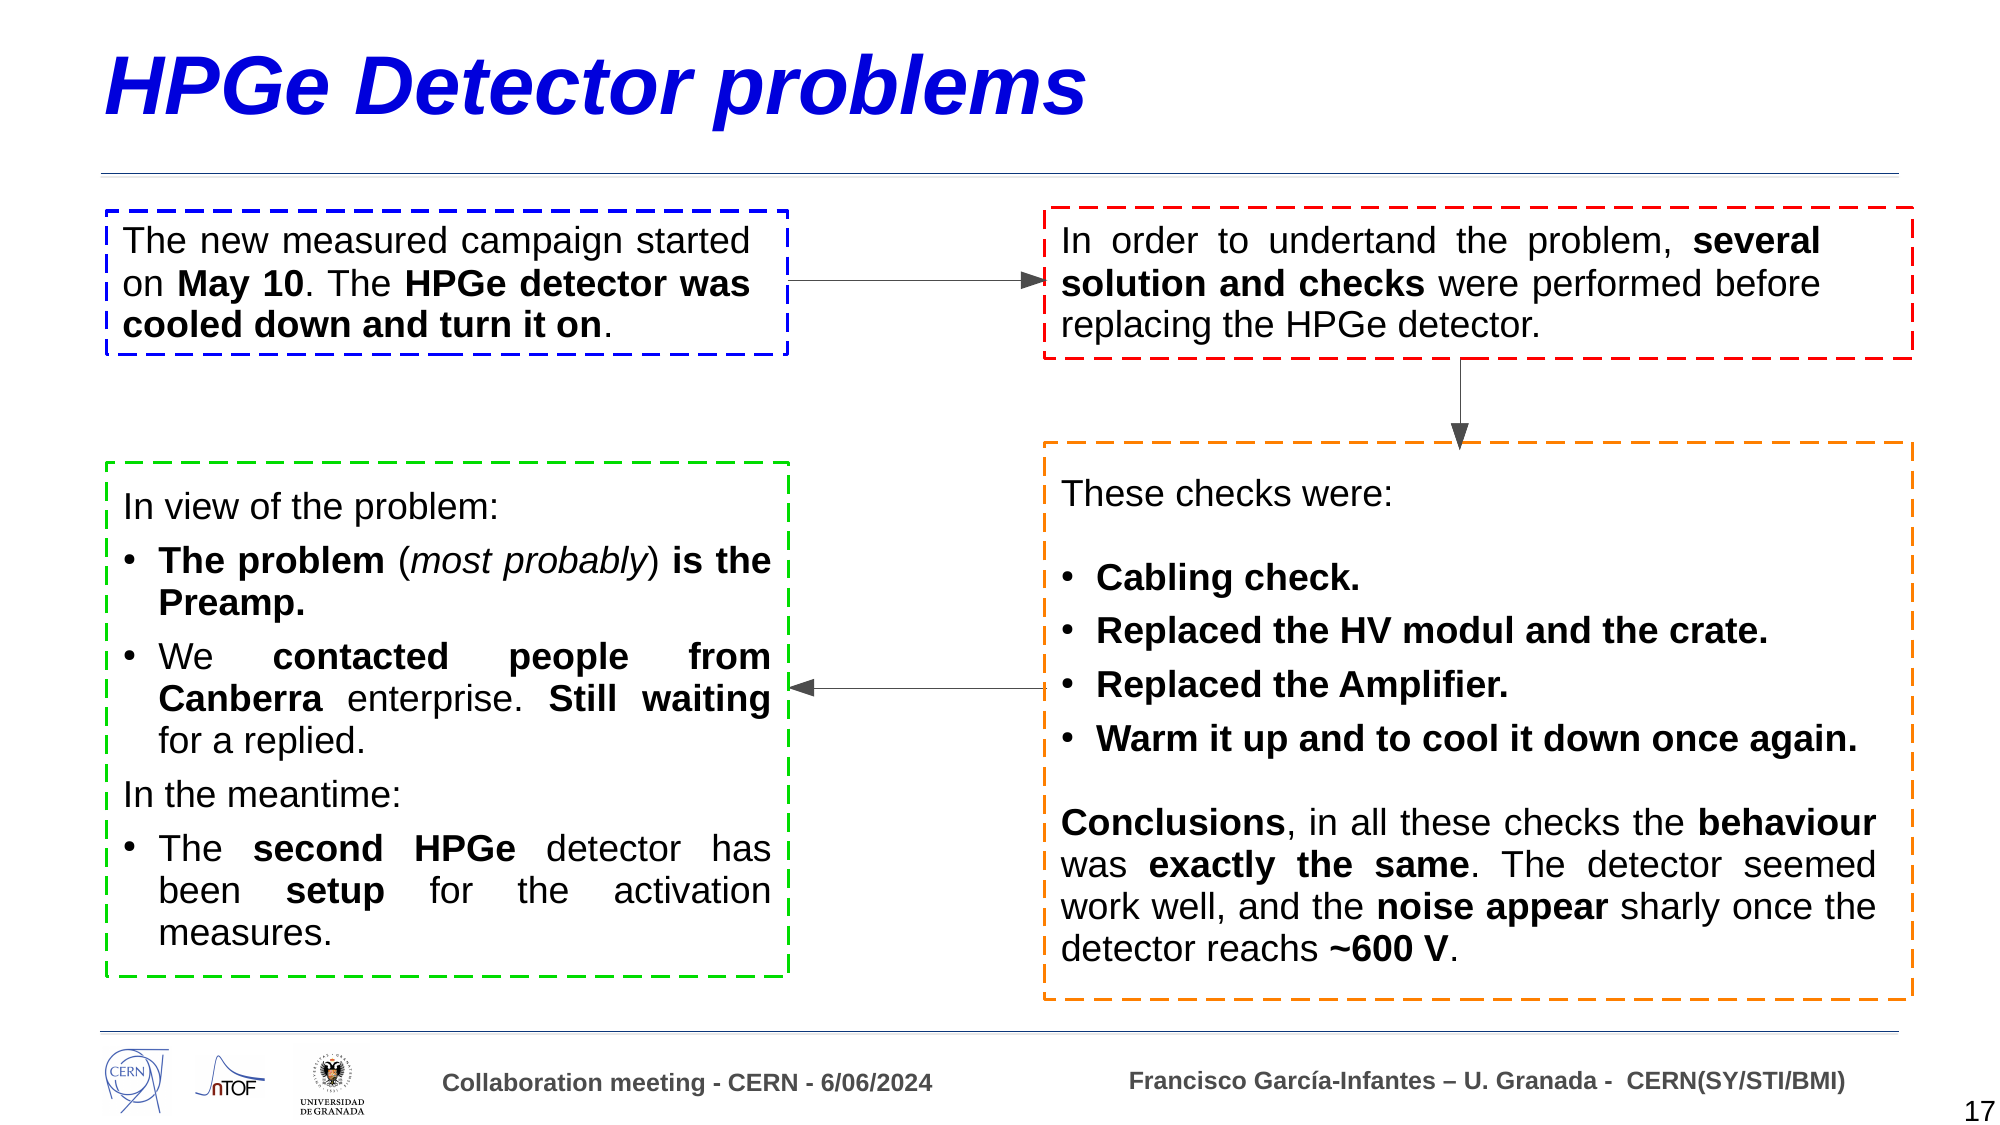

HPGe Detector problems
In order to undertand the problem, several solution and checks were performed before replacing the HPGe detector.
The new measured campaign started on May 10. The HPGe detector was cooled down and turn it on.
These checks were:
Cabling check.
Replaced the HV modul and the crate.
Replaced the Amplifier.
Warm it up and to cool it down once again.
Conclusions, in all these checks the behaviour was exactly the same. The detector seemed work well, and the noise appear sharly once the detector reachs ~600 V.
In view of the problem:
The problem (most probably) is the Preamp.
We contacted people from Canberra enterprise. Still waiting for a replied.
In the meantime:
The second HPGe detector has been setup for the activation measures.
Francisco García-Infantes – U. Granada - CERN(SY/STI/BMI)
Collaboration meeting - CERN - 6/06/2024
17